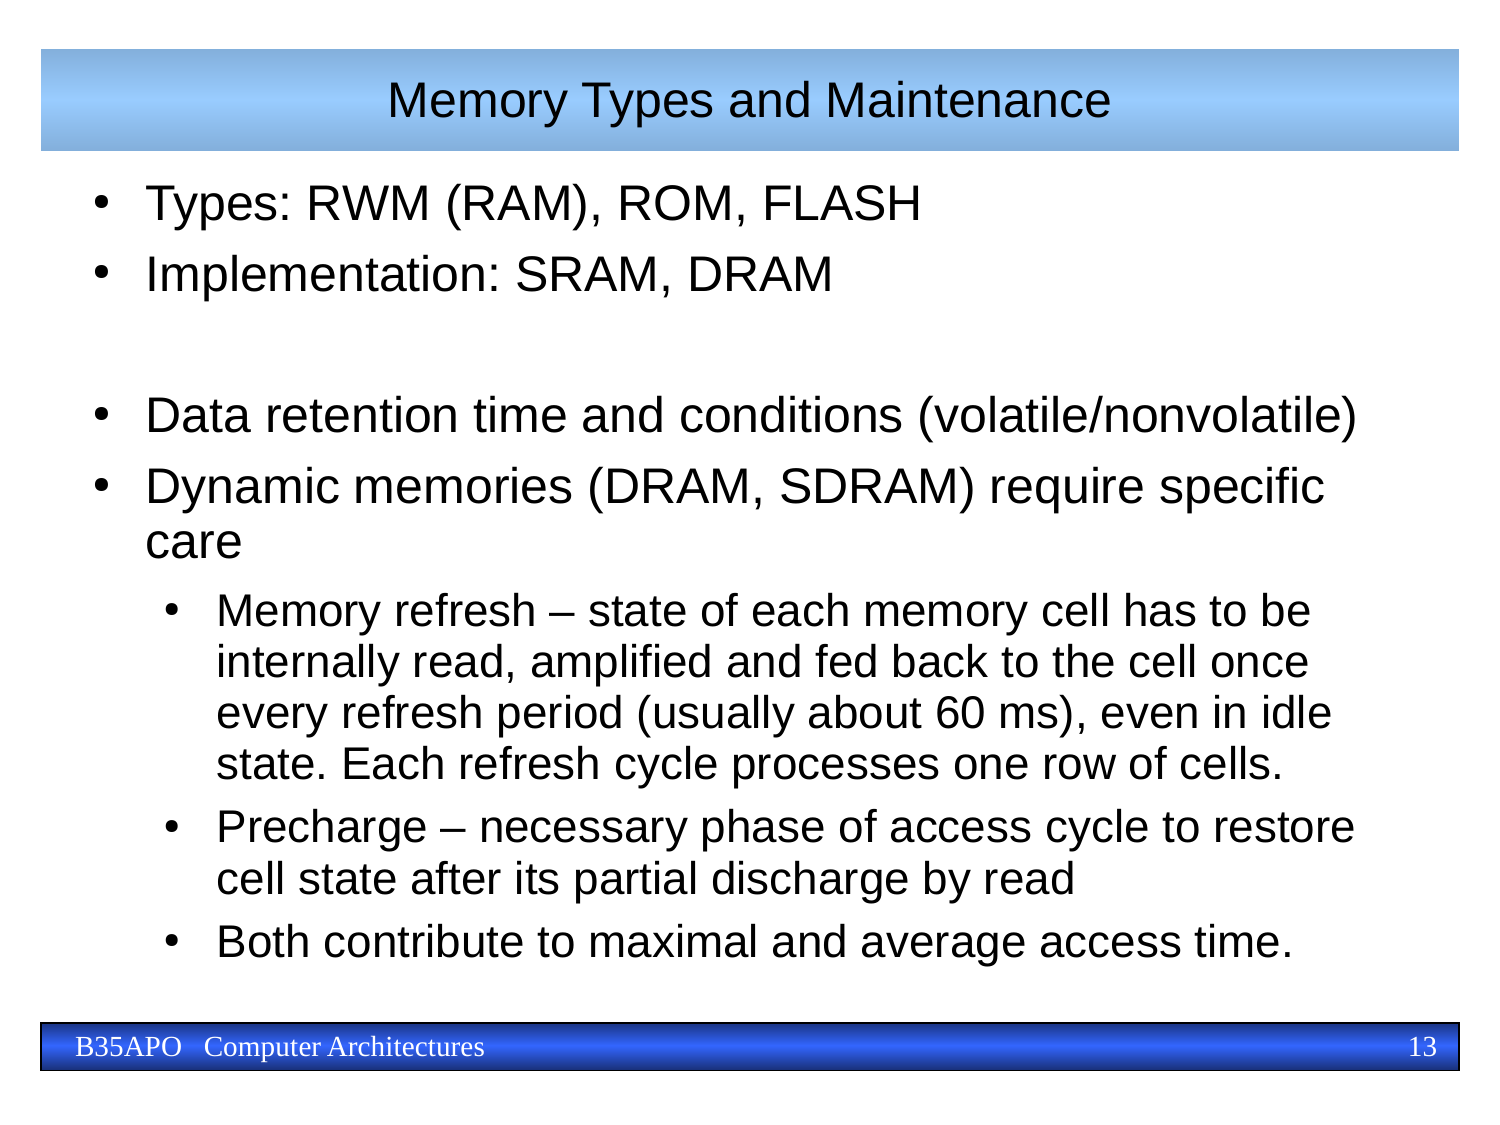

# Memory Types and Maintenance
Types: RWM (RAM), ROM, FLASH
Implementation: SRAM, DRAM
Data retention time and conditions (volatile/nonvolatile)
Dynamic memories (DRAM, SDRAM) require specific care
Memory refresh – state of each memory cell has to be internally read, amplified and fed back to the cell once every refresh period (usually about 60 ms), even in idle state. Each refresh cycle processes one row of cells.
Precharge – necessary phase of access cycle to restore cell state after its partial discharge by read
Both contribute to maximal and average access time.
B35APO Computer Architectures
13